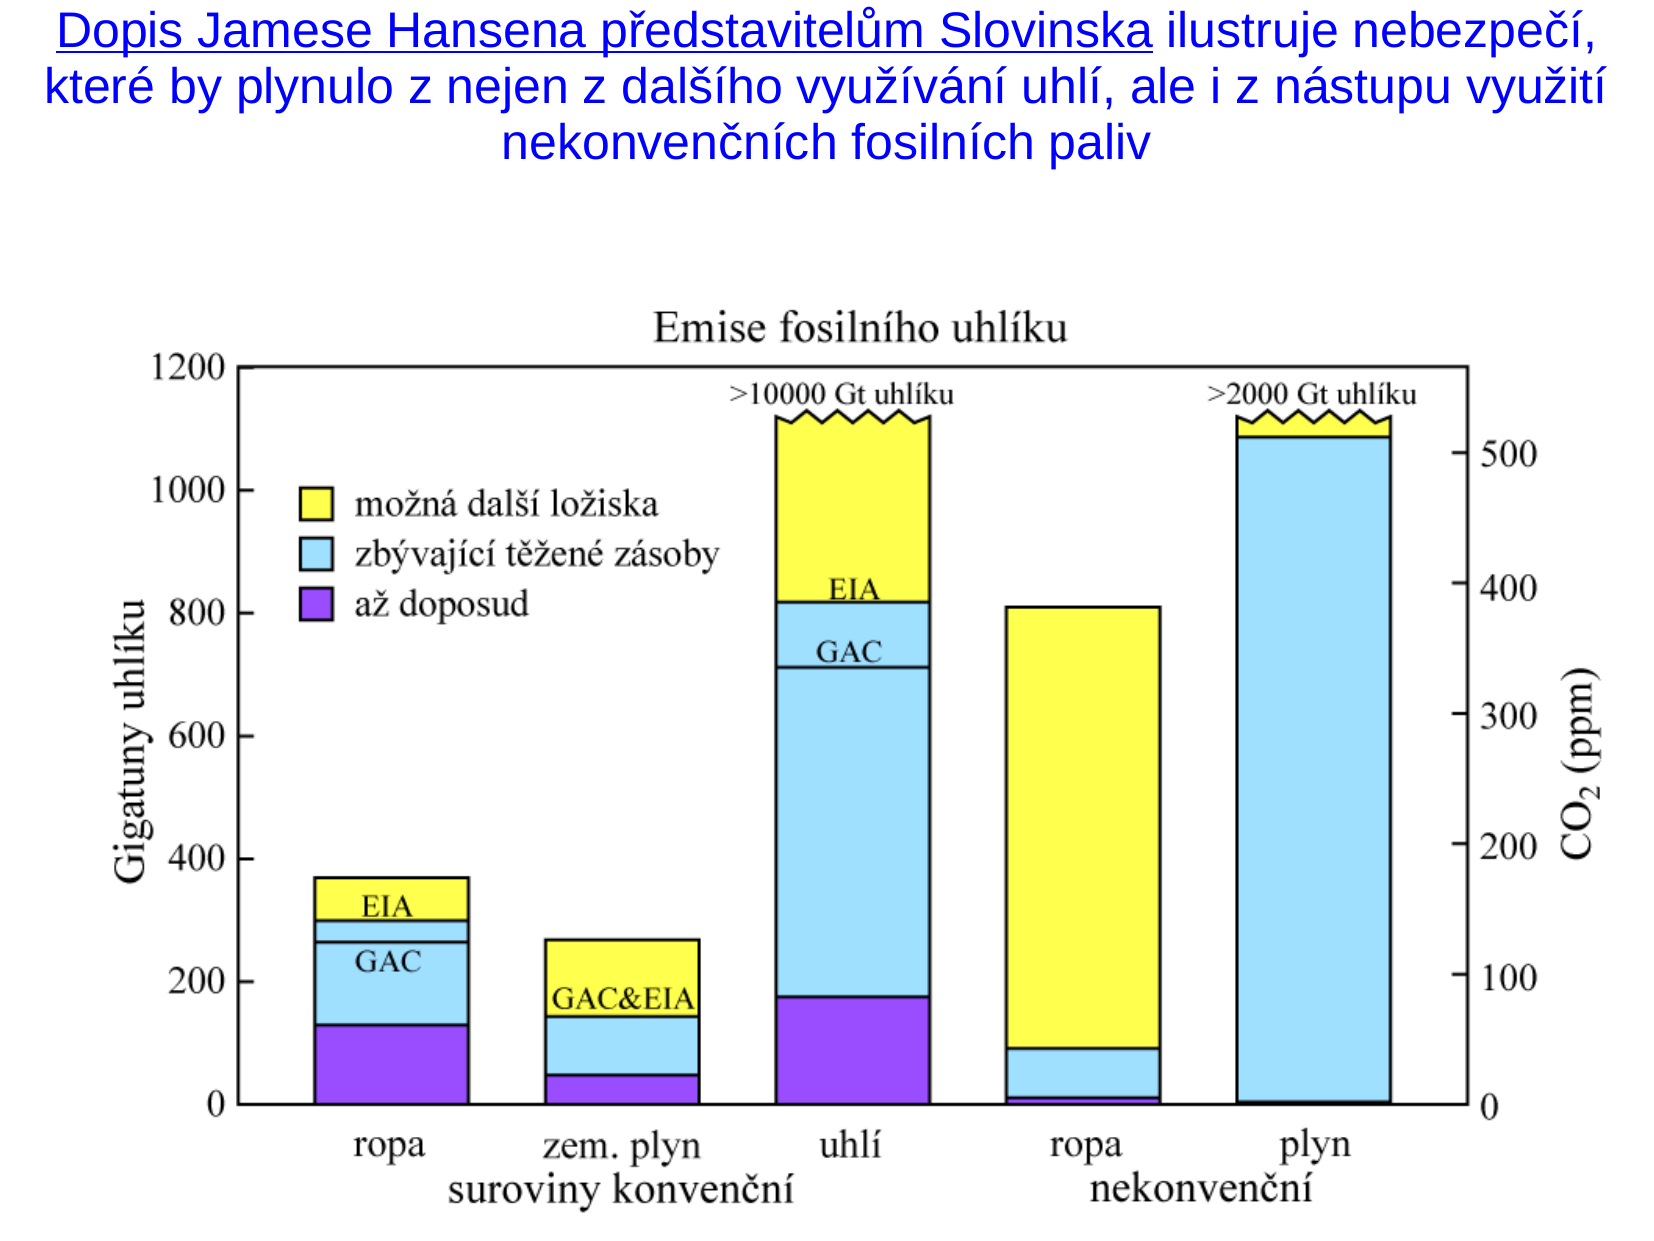

# Dopis Jamese Hansena představitelům Slovinska ilustruje nebezpečí, které by plynulo z nejen z dalšího využívání uhlí, ale i z nástupu využití nekonvenčních fosilních paliv